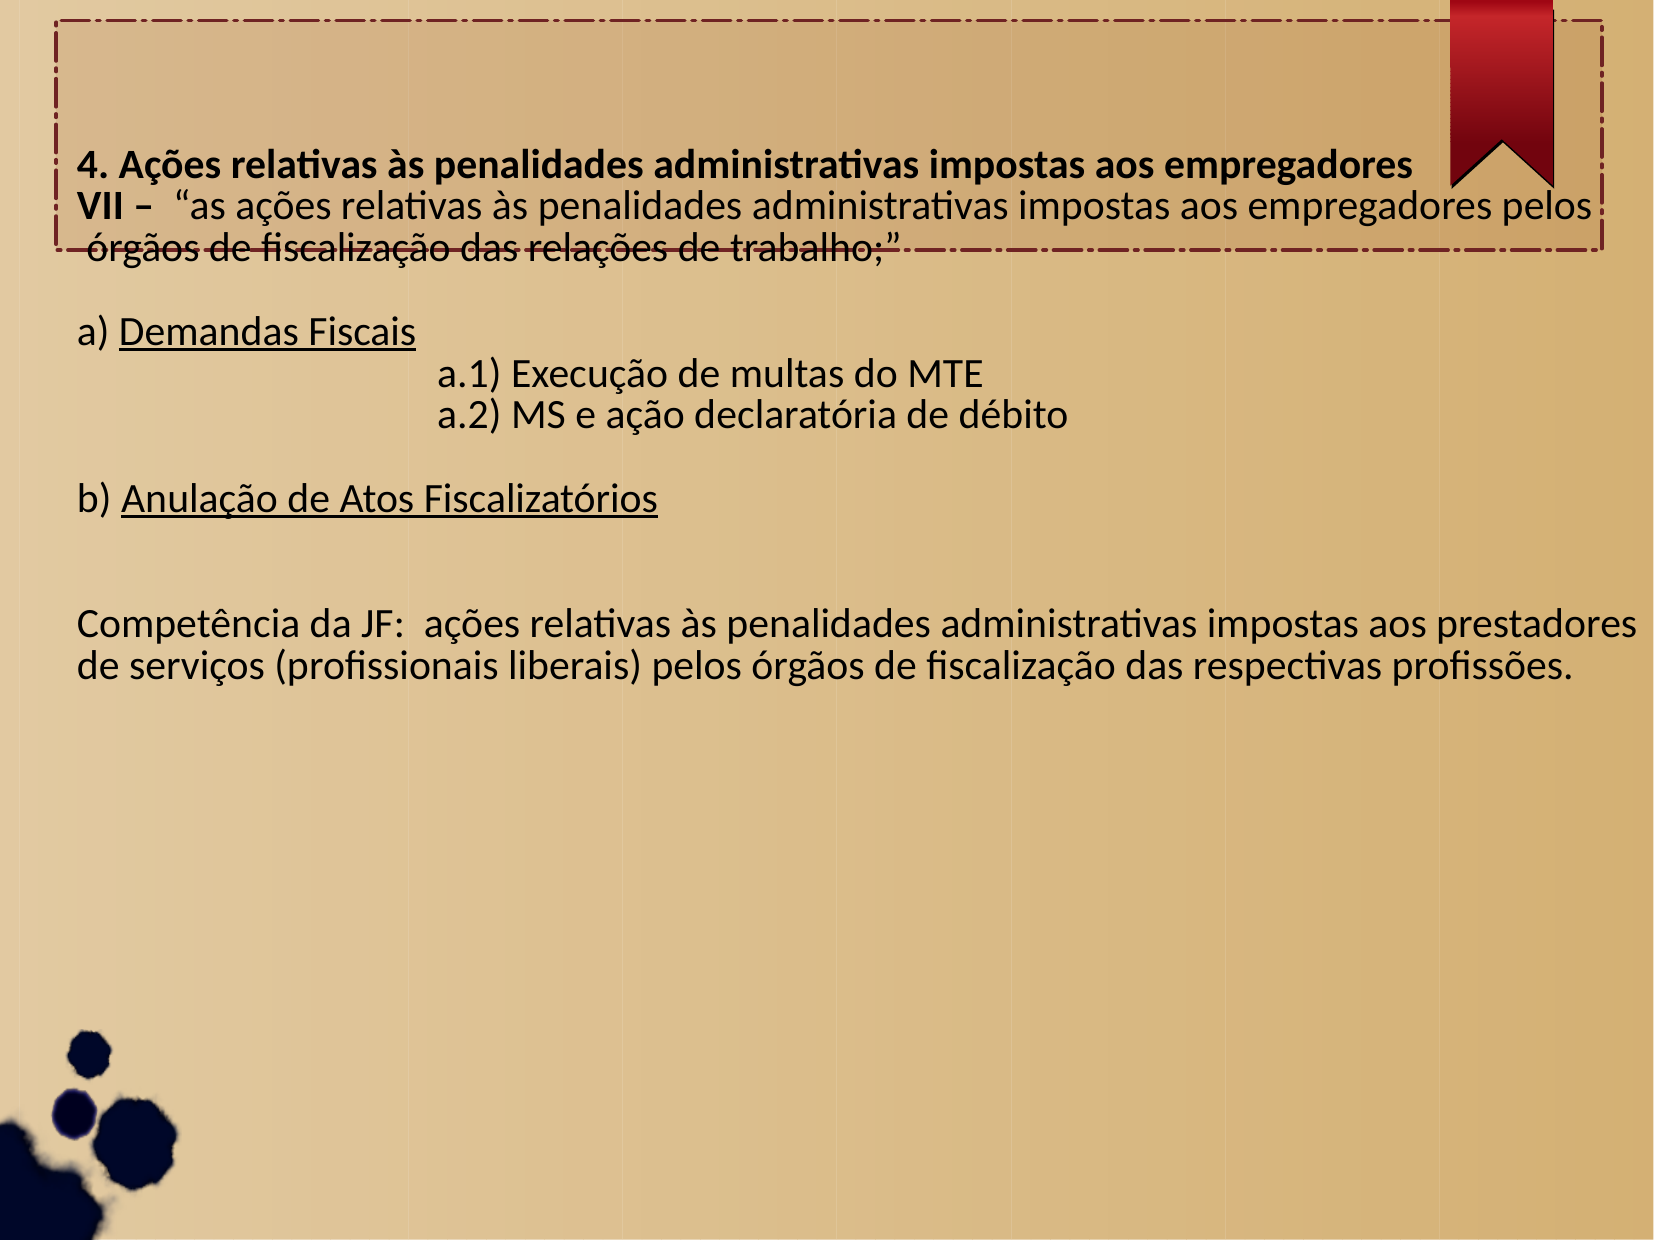

# 4. Ações relativas às penalidades administrativas impostas aos empregadores VII – “as ações relativas às penalidades administrativas impostas aos empregadores pelos órgãos de fiscalização das relações de trabalho;” a) Demandas Fiscais a.1) Execução de multas do MTE a.2) MS e ação declaratória de débito b) Anulação de Atos Fiscalizatórios Competência da JF: ações relativas às penalidades administrativas impostas aos prestadores de serviços (profissionais liberais) pelos órgãos de fiscalização das respectivas profissões.